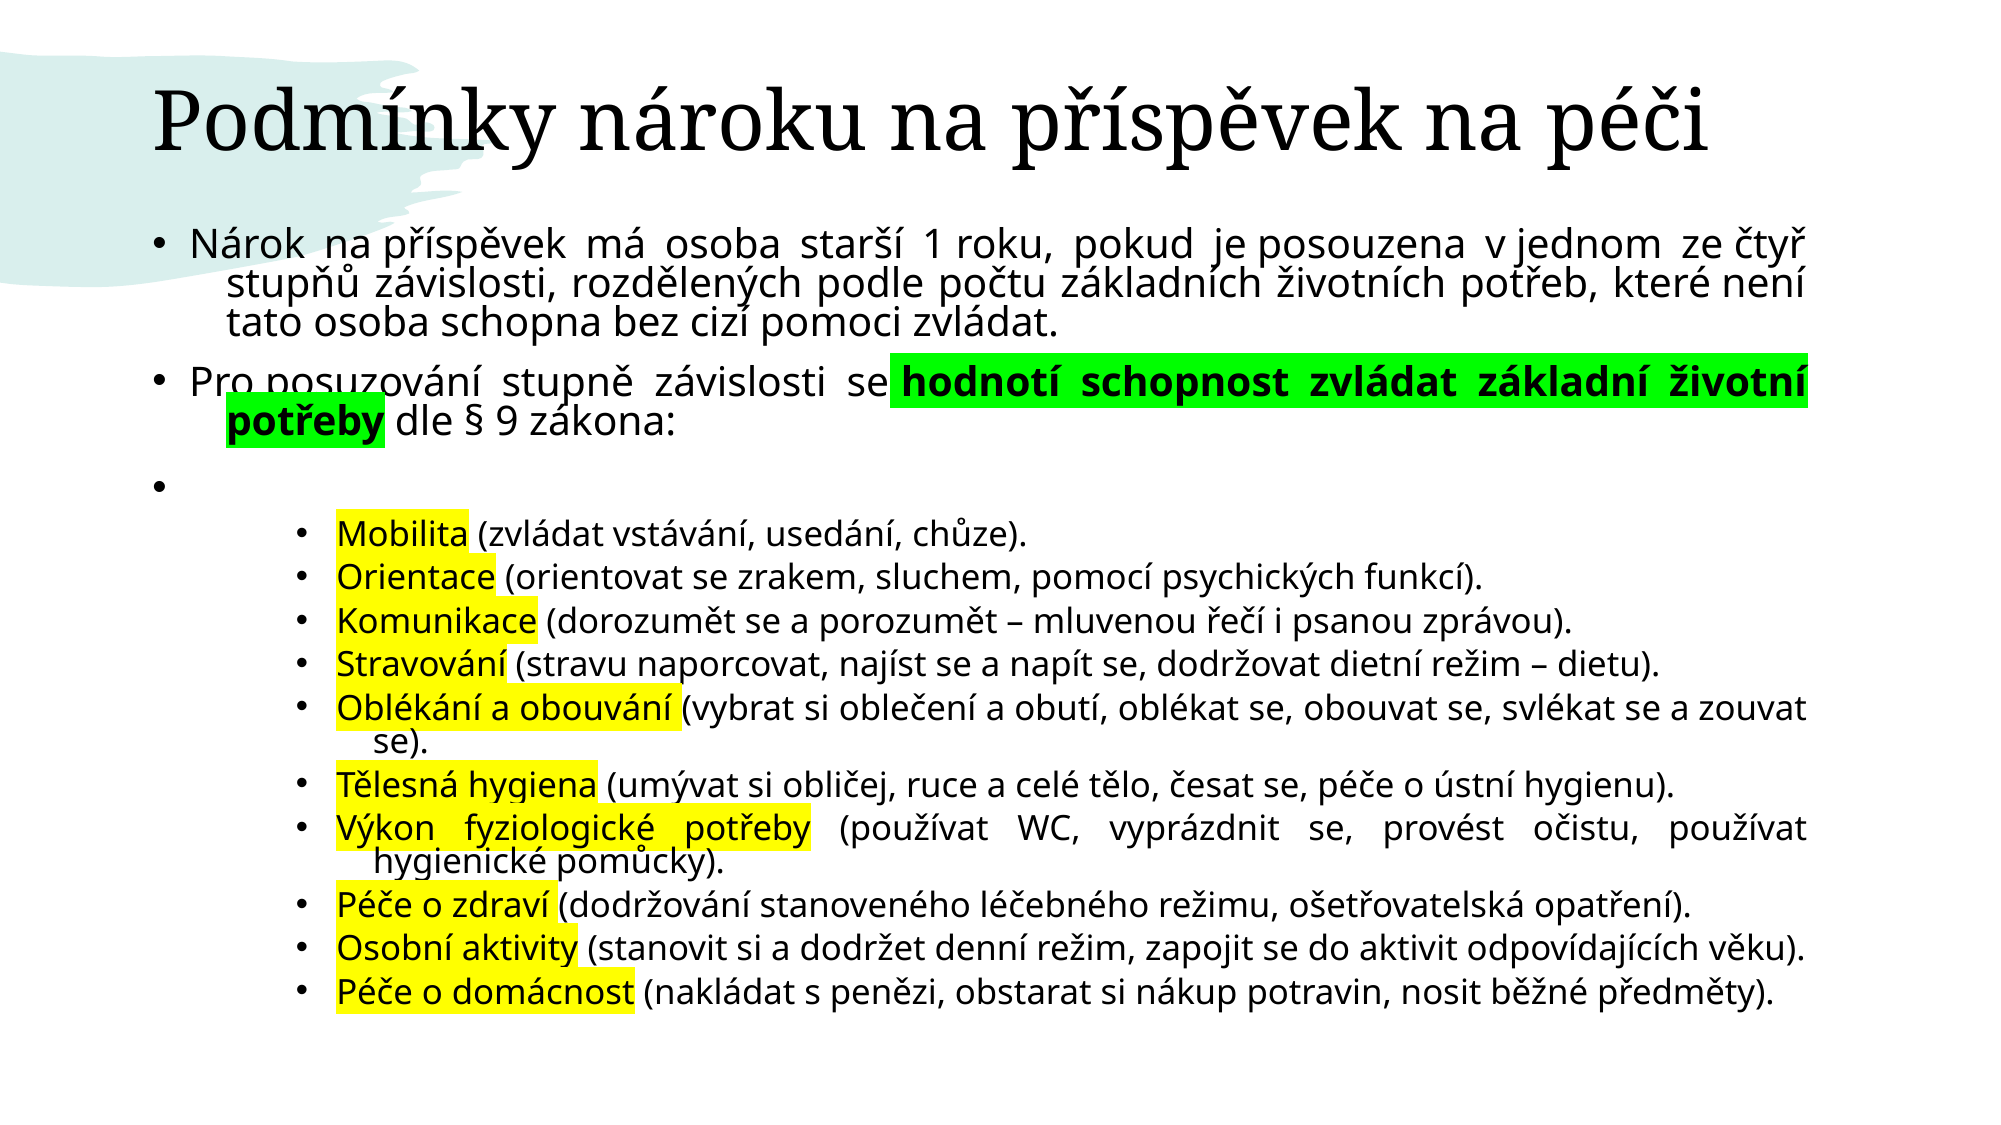

# Podmínky nároku na příspěvek na péči
Nárok na příspěvek má osoba starší 1 roku, pokud je posouzena v jednom ze čtyř stupňů závislosti, rozdělených podle počtu základních životních potřeb, které není tato osoba schopna bez cizí pomoci zvládat.
Pro posuzování stupně závislosti se hodnotí schopnost zvládat základní životní potřeby dle § 9 zákona:
Mobilita (zvládat vstávání, usedání, chůze).
Orientace (orientovat se zrakem, sluchem, pomocí psychických funkcí).
Komunikace (dorozumět se a porozumět – mluvenou řečí i psanou zprávou).
Stravování (stravu naporcovat, najíst se a napít se, dodržovat dietní režim – dietu).
Oblékání a obouvání (vybrat si oblečení a obutí, oblékat se, obouvat se, svlékat se a zouvat se).
Tělesná hygiena (umývat si obličej, ruce a celé tělo, česat se, péče o ústní hygienu).
Výkon fyziologické potřeby (používat WC, vyprázdnit se, provést očistu, používat hygienické pomůcky).
Péče o zdraví (dodržování stanoveného léčebného režimu, ošetřovatelská opatření).
Osobní aktivity (stanovit si a dodržet denní režim, zapojit se do aktivit odpovídajících věku).
Péče o domácnost (nakládat s penězi, obstarat si nákup potravin, nosit běžné předměty).